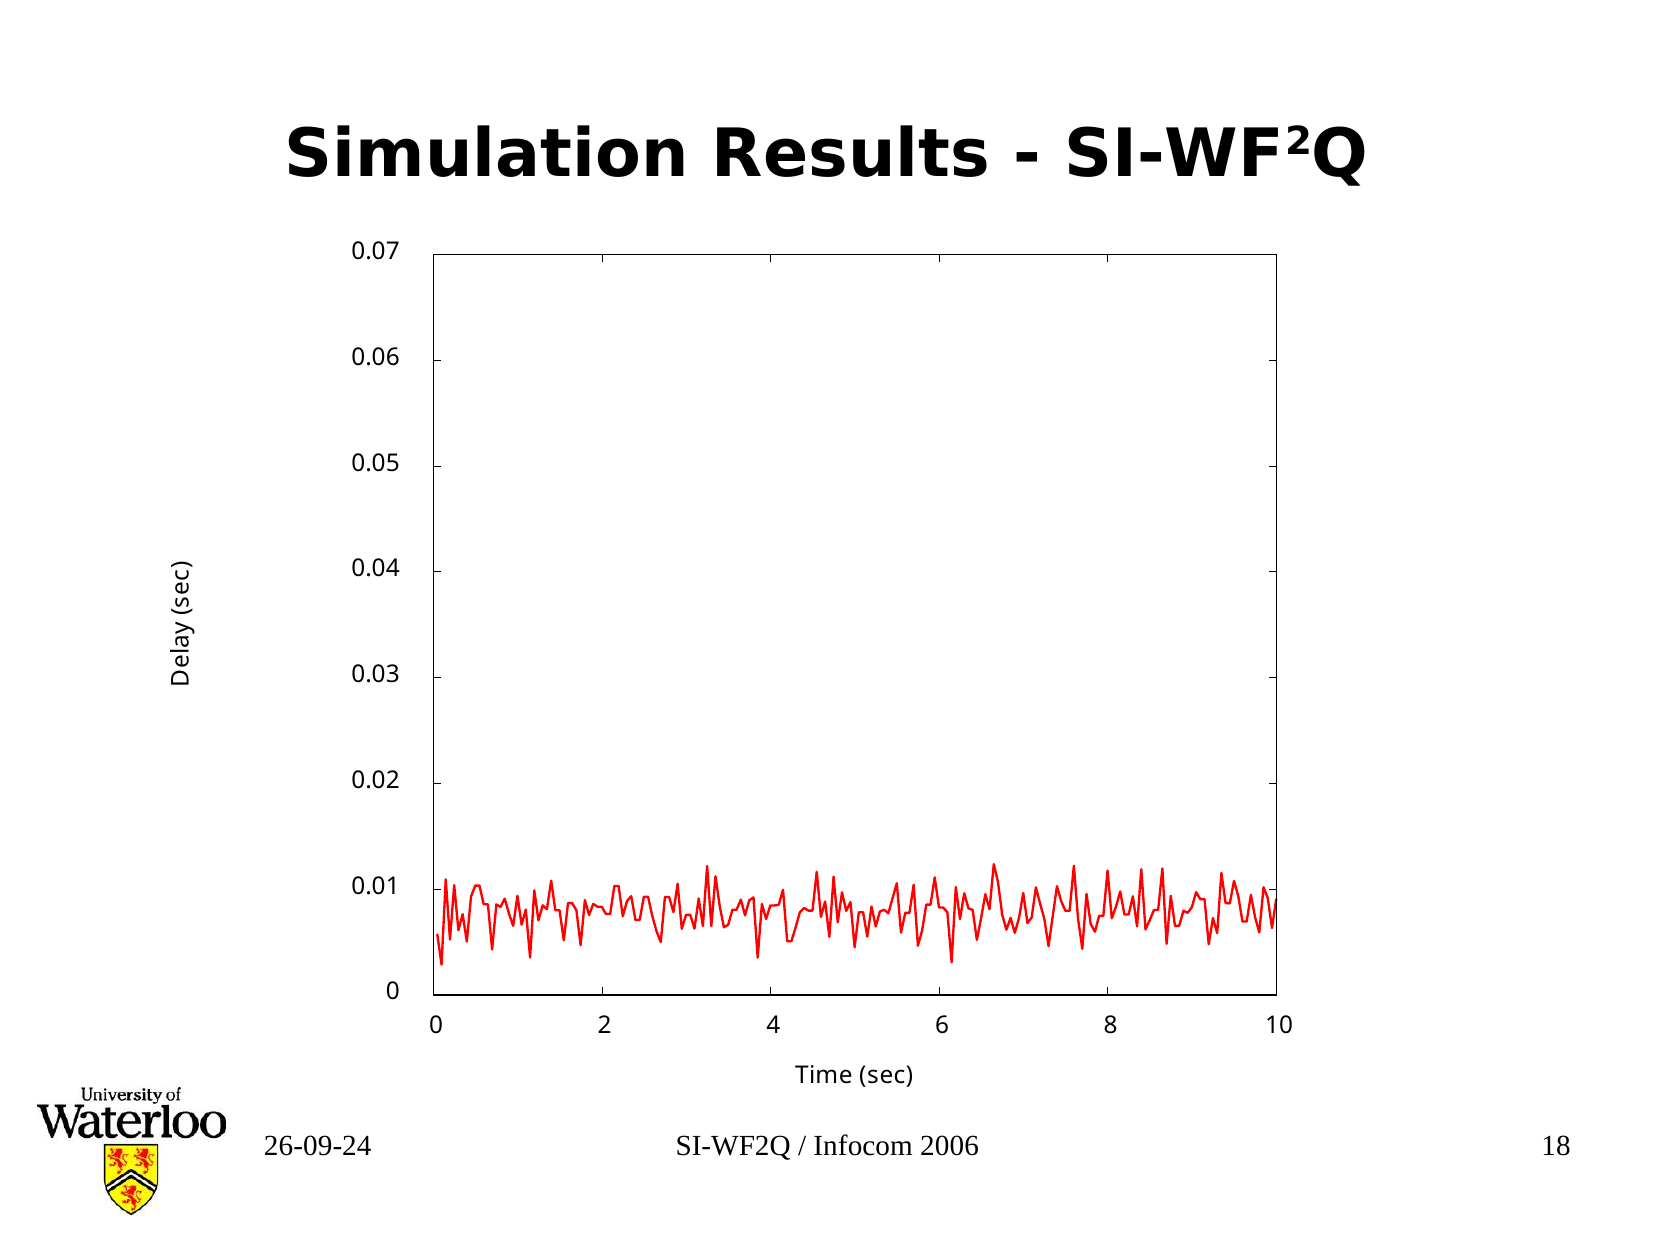

# Simulation Results - SI-WF2Q
SI-WF2Q / Infocom 2006
18